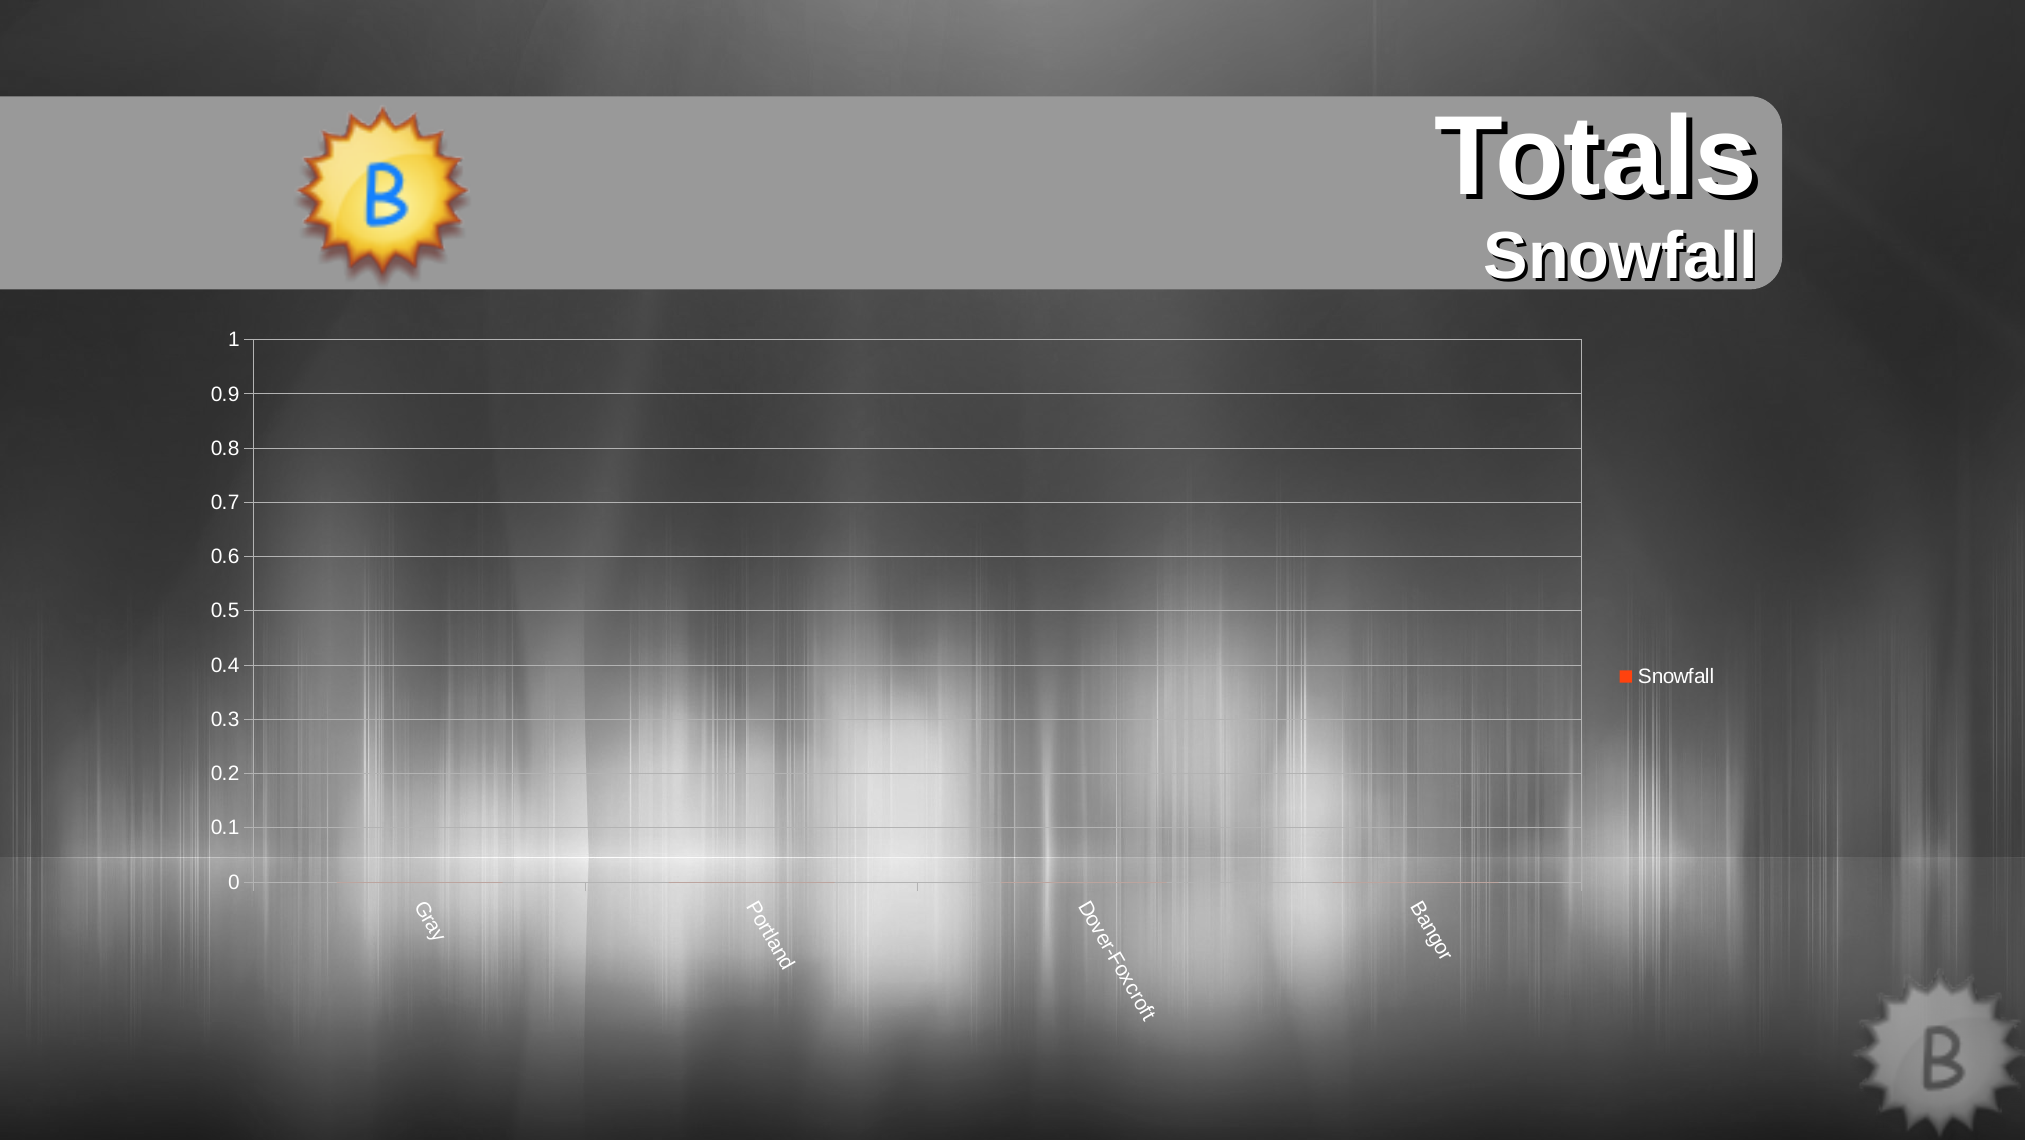

Totals
Snowfall
### Chart
| Category | Snowfall |
|---|---|
| Gray | 0.0 |
| Portland | 0.0 |
| Dover-Foxcroft | 0.0 |
| Bangor | 0.0 |